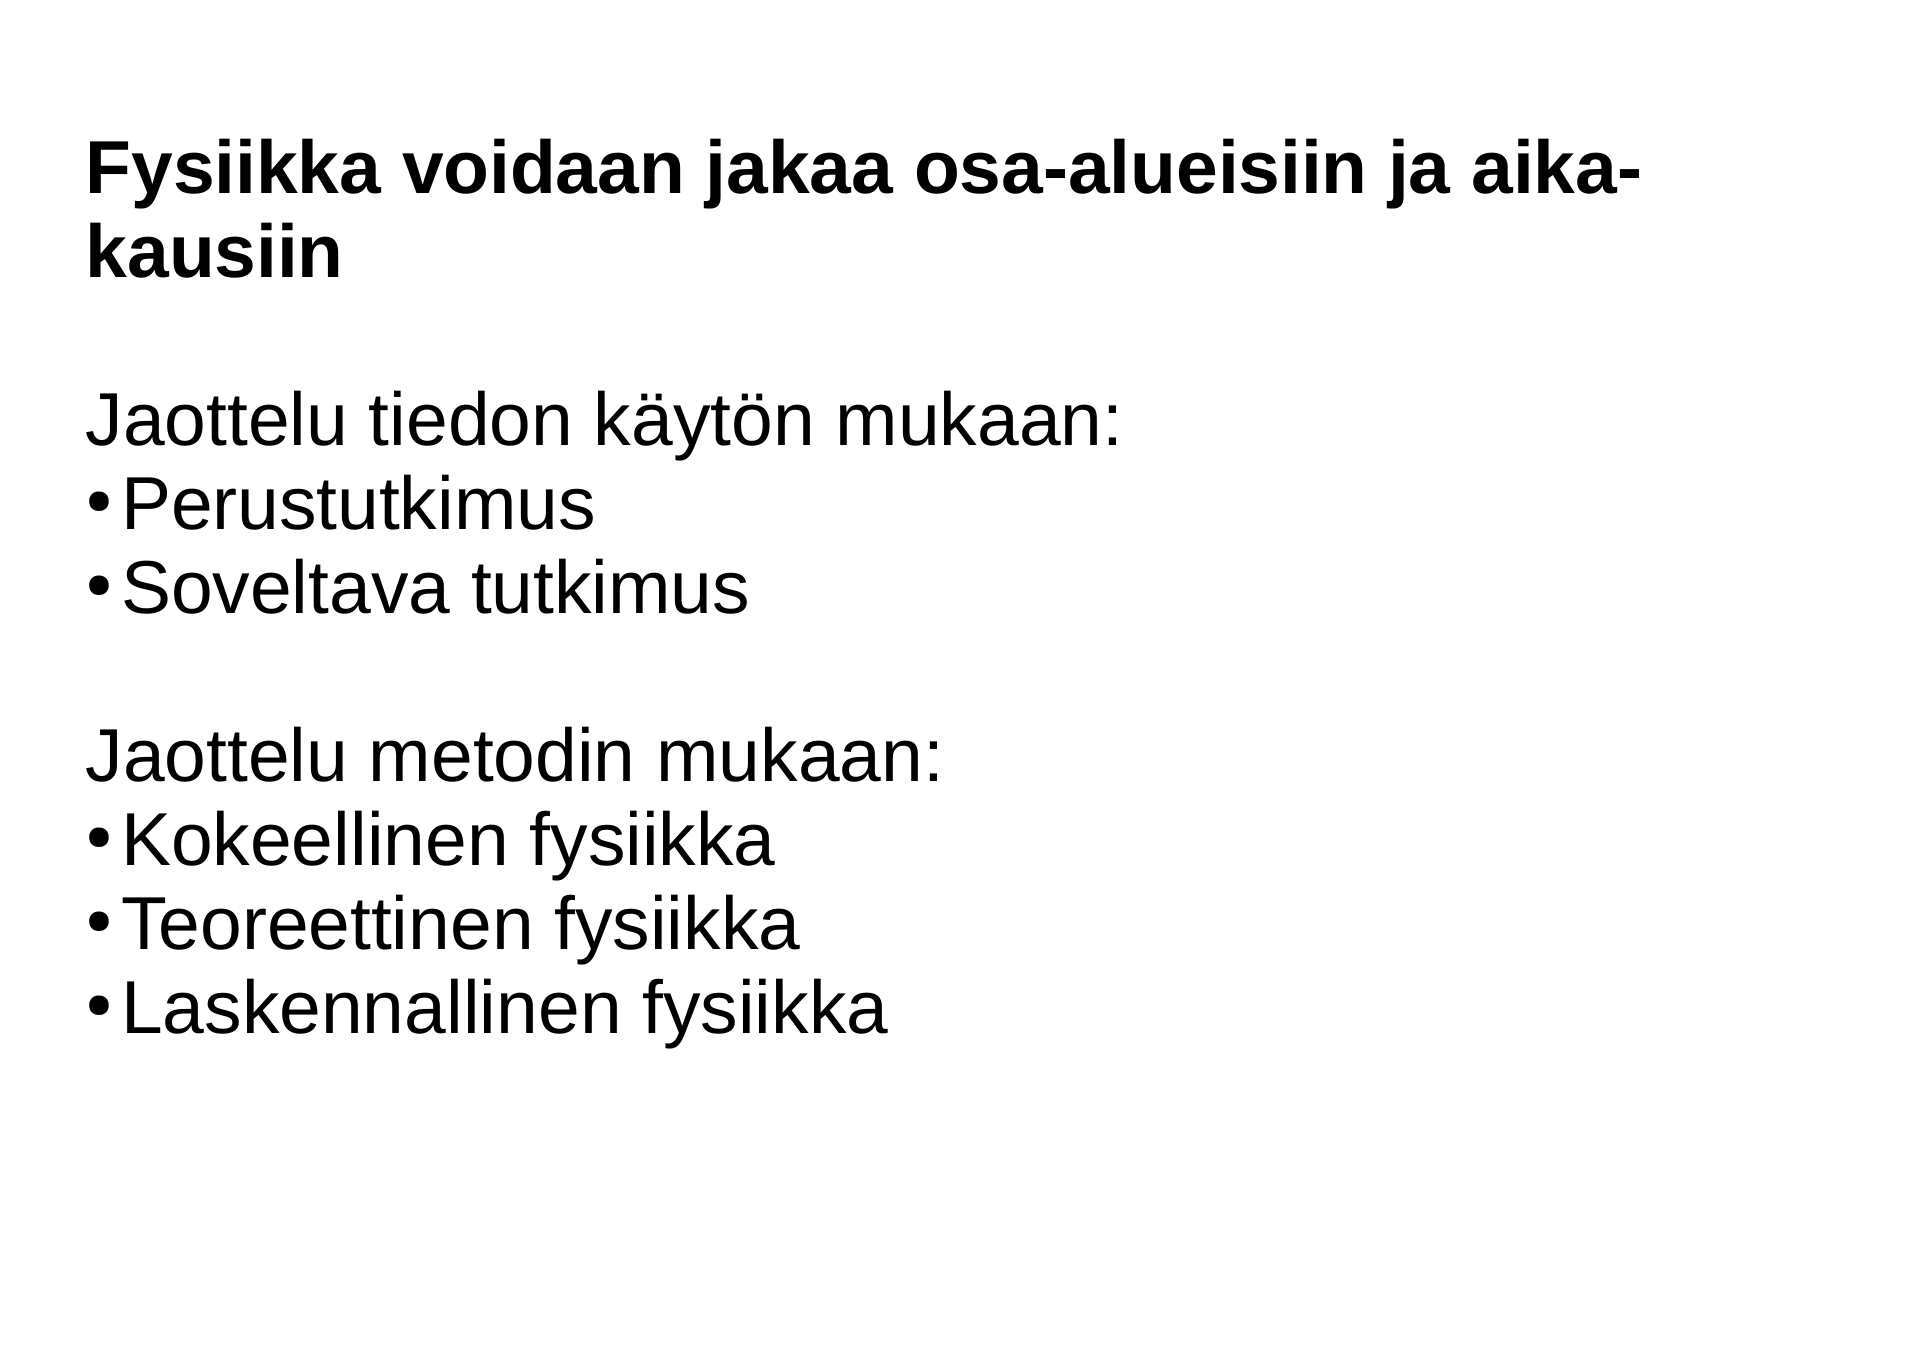

Fysiikka voidaan jakaa osa-alueisiin ja aika-kausiin
Jaottelu tiedon käytön mukaan:
Perustutkimus
Soveltava tutkimus
Jaottelu metodin mukaan:
Kokeellinen fysiikka
Teoreettinen fysiikka
Laskennallinen fysiikka